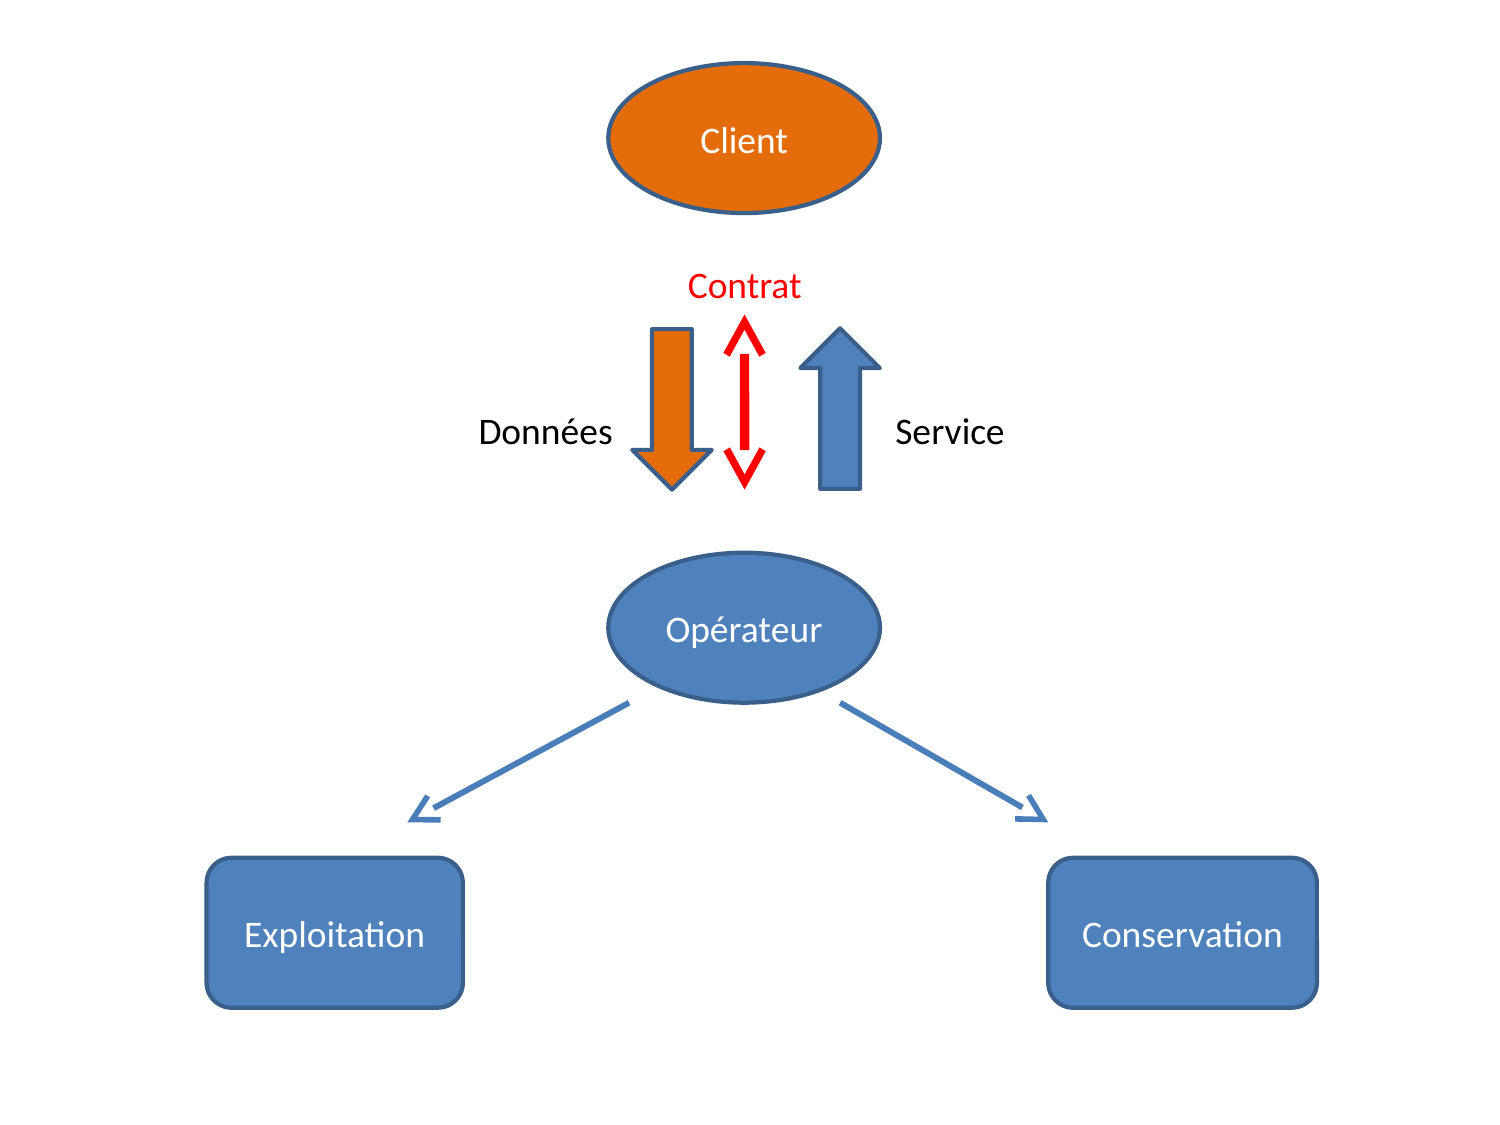

Client
Contrat
Données
Service
Opérateur
Exploitation
Conservation